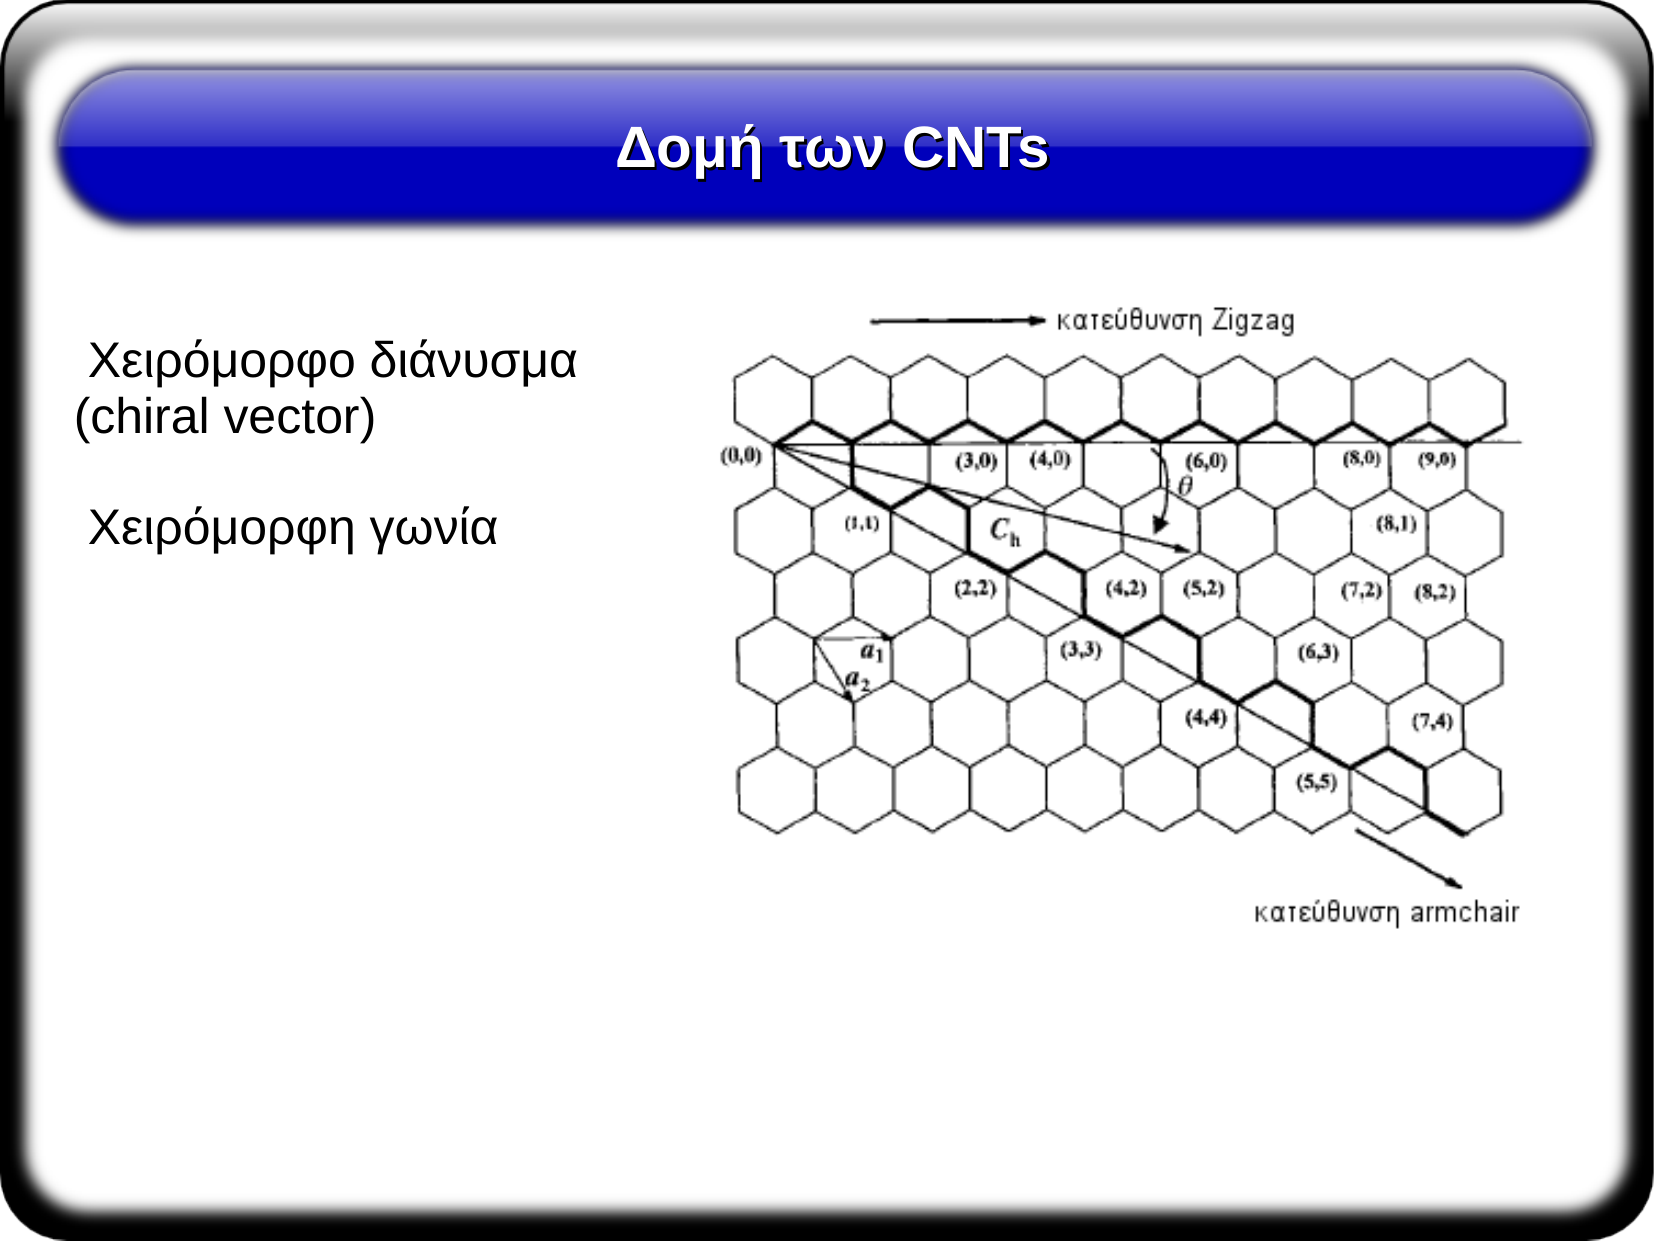

# Δομή των CNTs
 Χειρόμορφο διάνυσμα (chiral vector)
 Χειρόμορφη γωνία